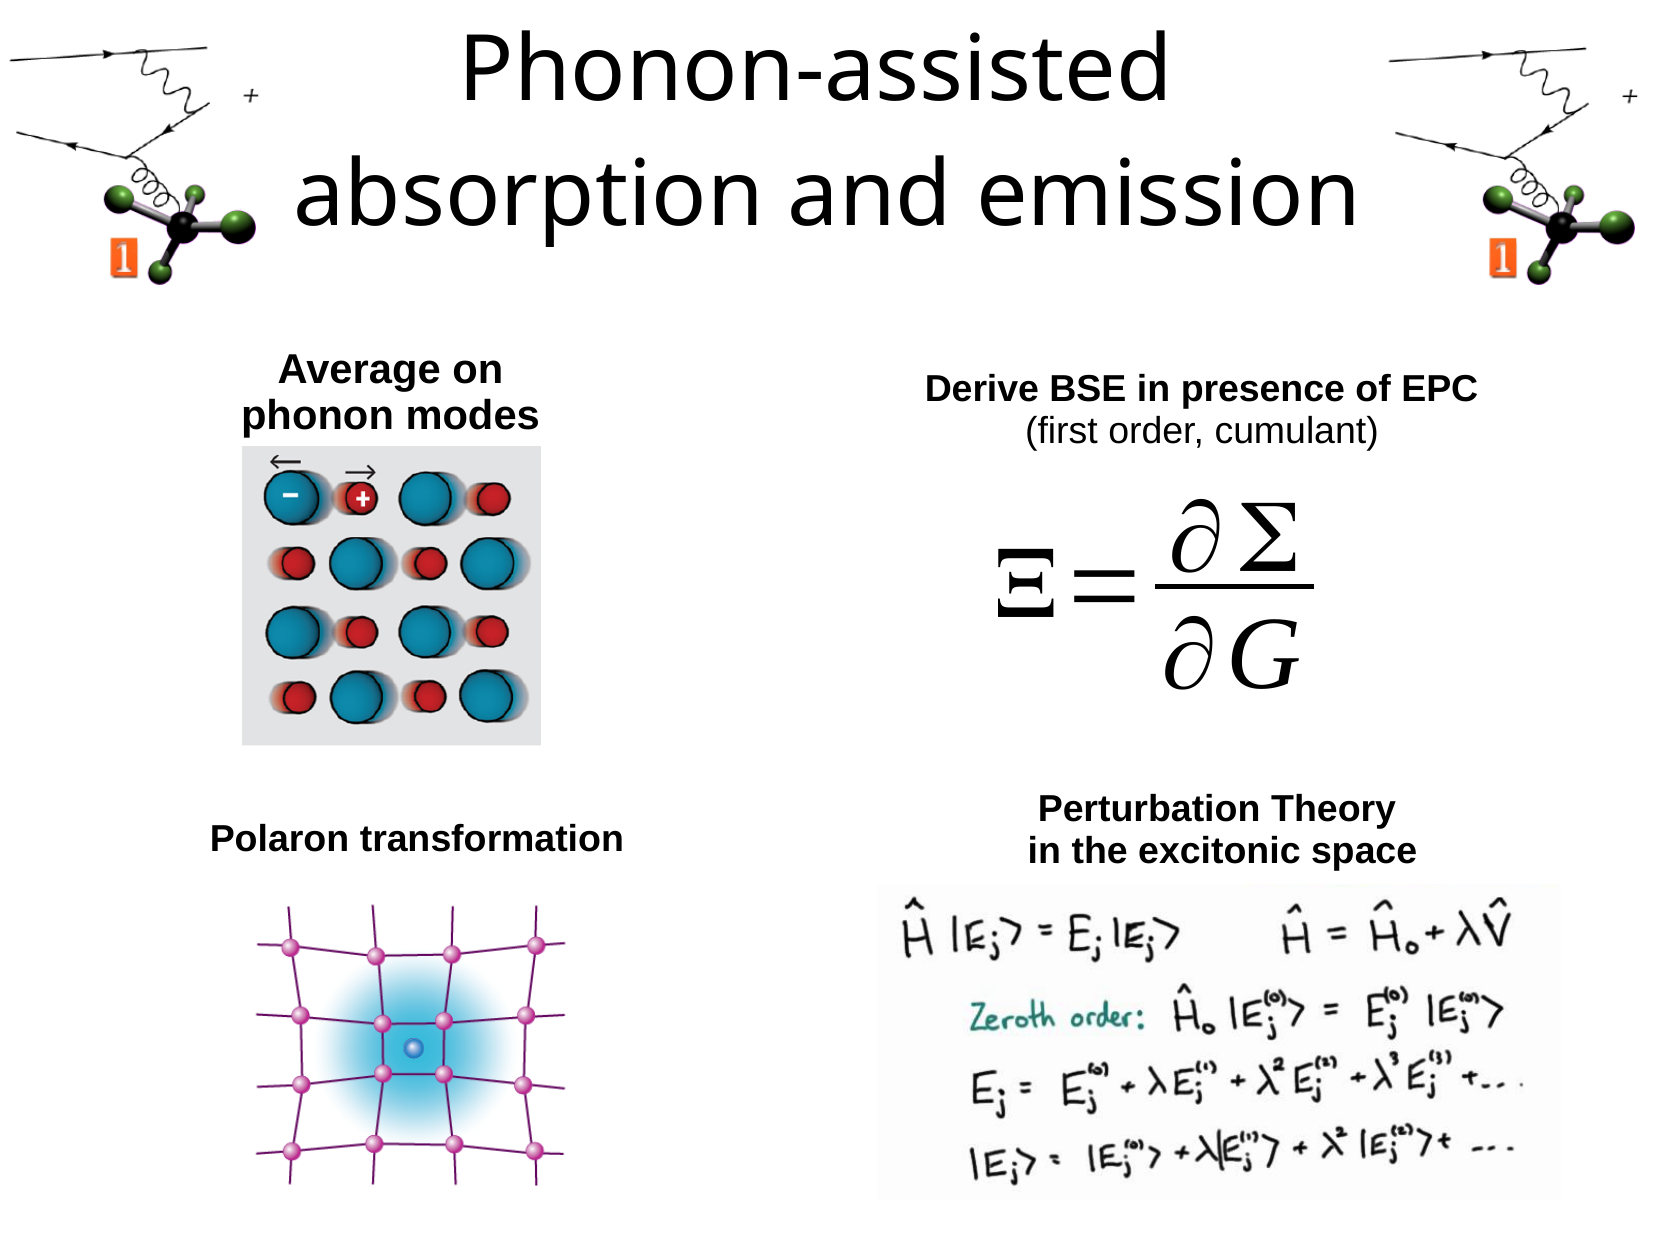

# Phonon-assisted absorption and emission
Average on phonon modes
Derive BSE in presence of EPC
(first order, cumulant)
Perturbation Theory
in the excitonic space
Polaron transformation